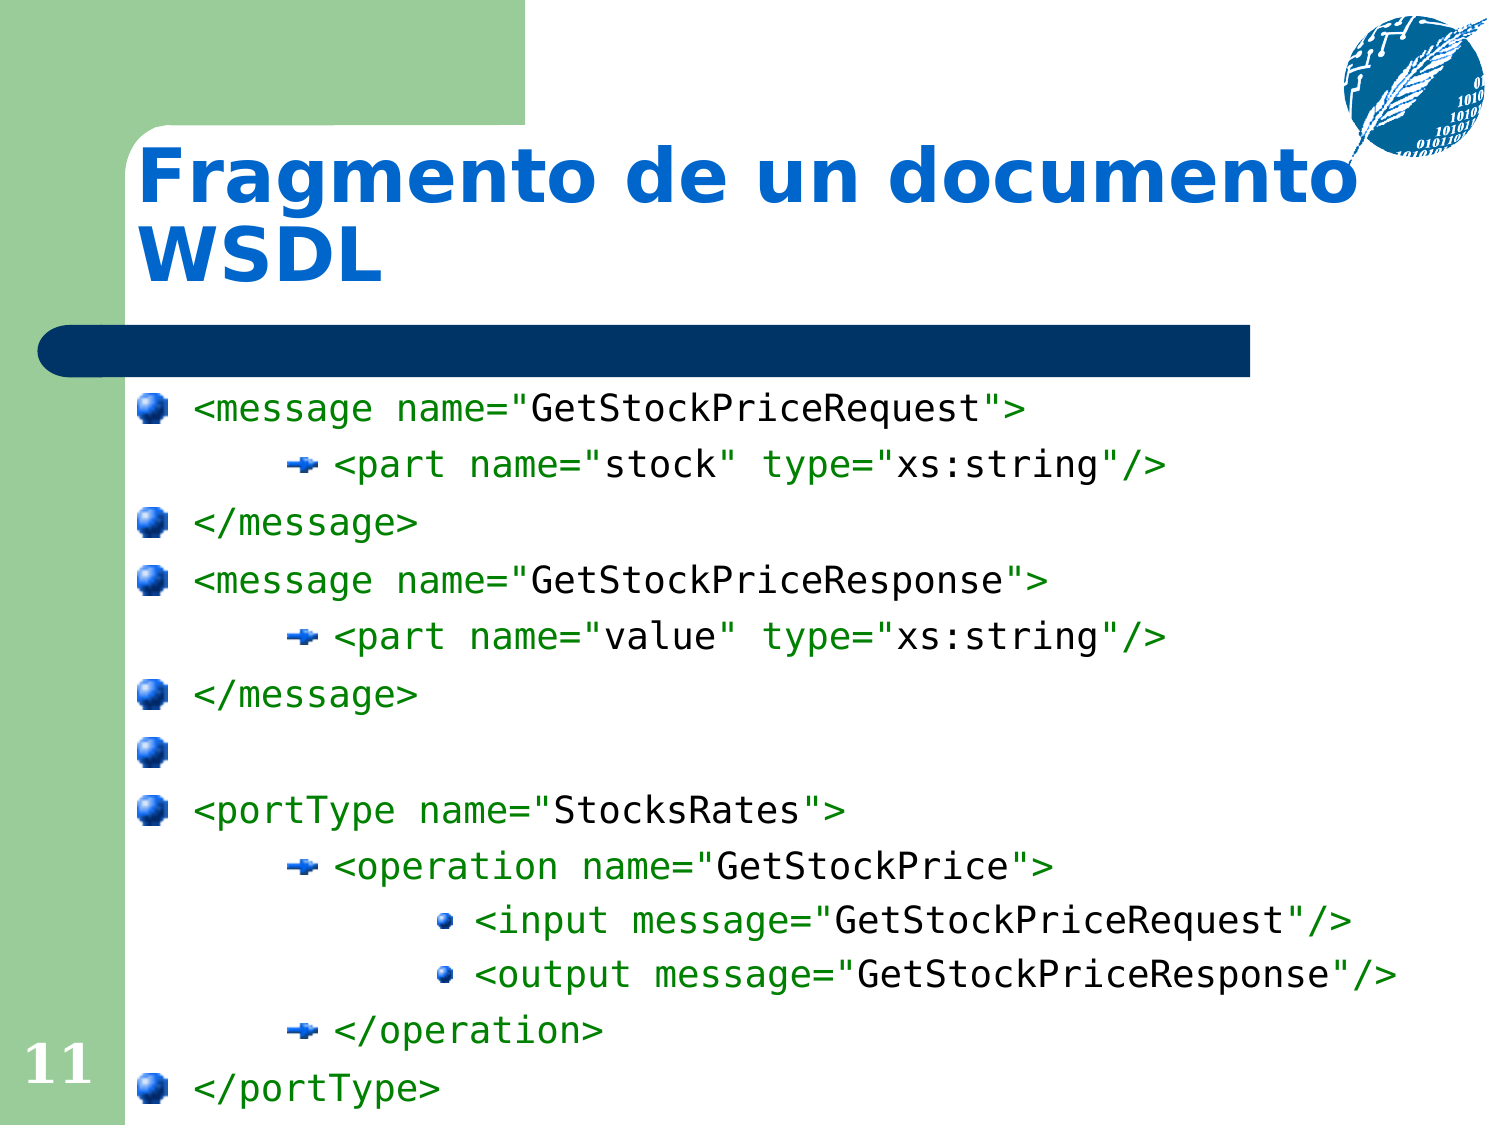

# Fragmento de un documento WSDL
<message name="GetStockPriceRequest">
<part name="stock" type="xs:string"/>
</message>
<message name="GetStockPriceResponse">
<part name="value" type="xs:string"/>
</message>
<portType name="StocksRates">
<operation name="GetStockPrice">
<input message="GetStockPriceRequest"/>
<output message="GetStockPriceResponse"/>
</operation>
</portType>
11